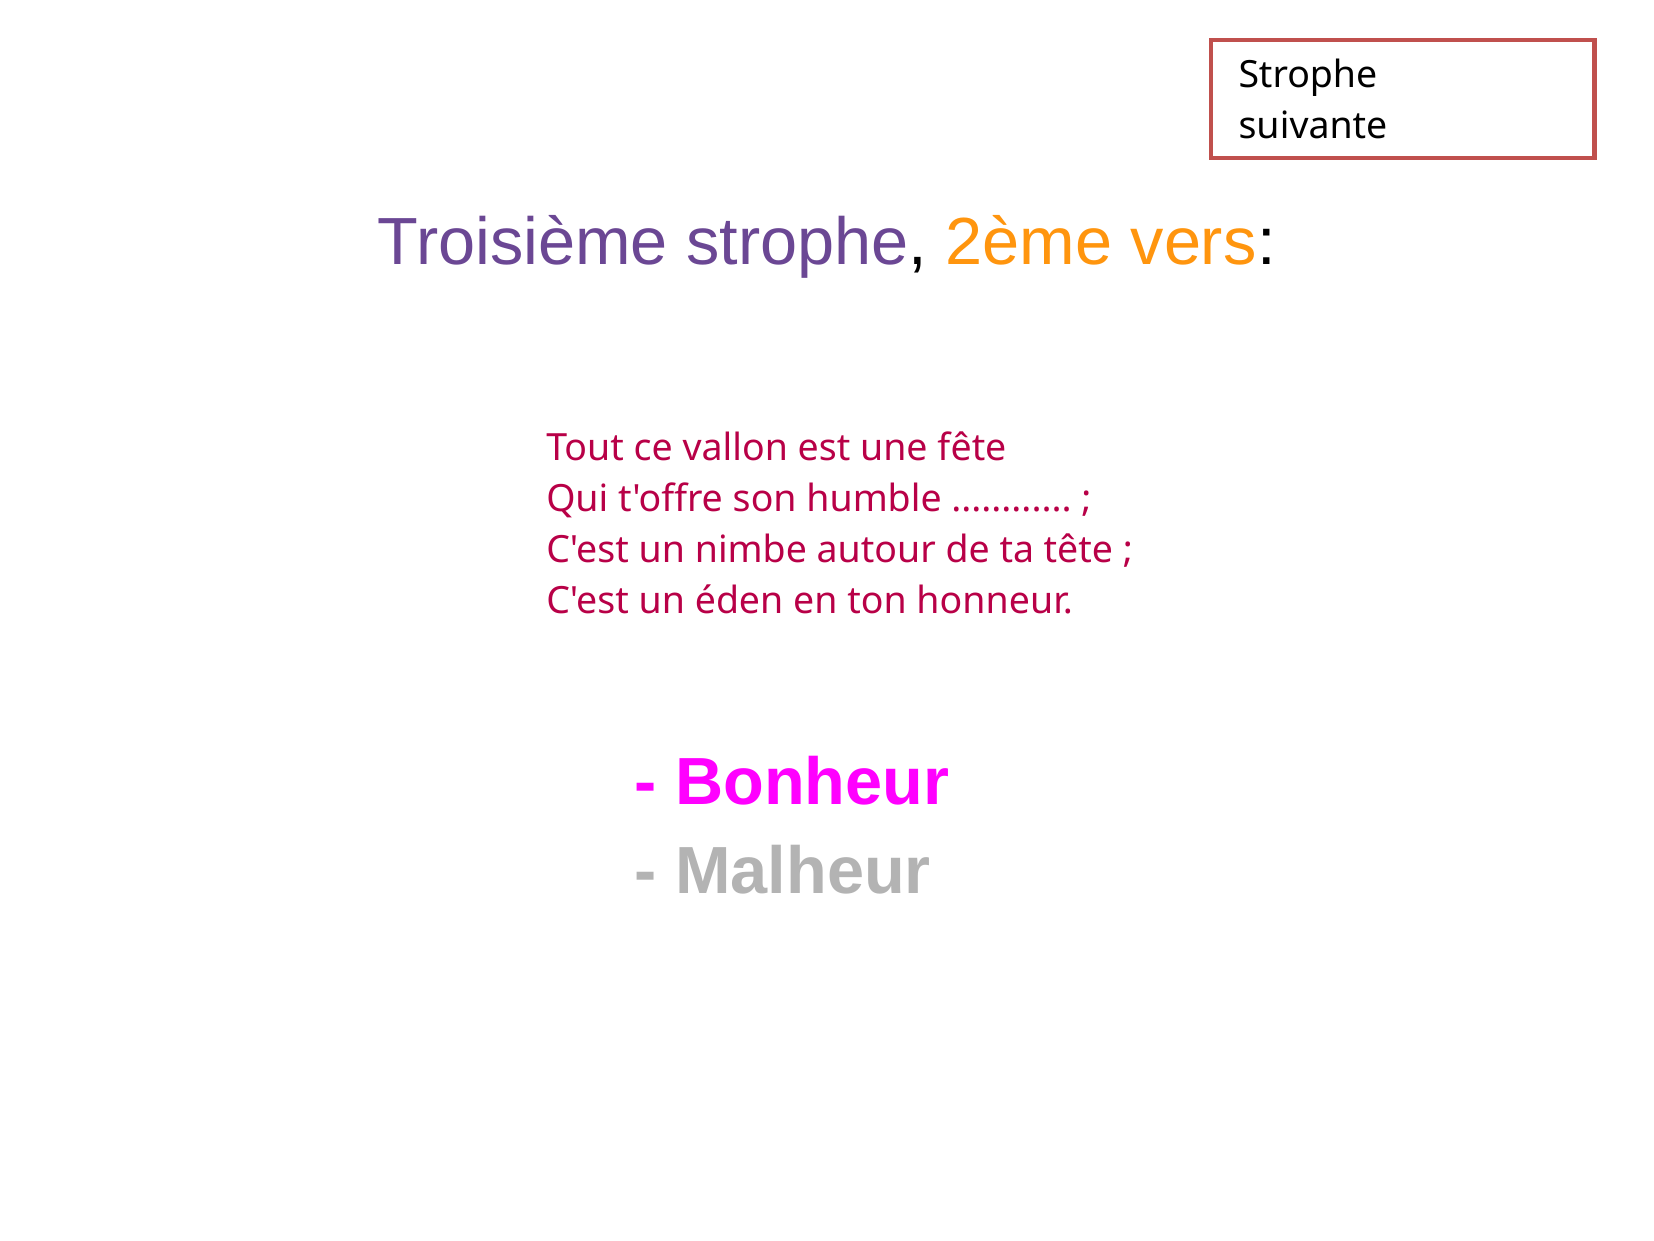

Strophe
suivante
# Troisième strophe, 2ème vers:
Tout ce vallon est une fête
Qui t'offre son humble ............ ;
C'est un nimbe autour de ta tête ;
C'est un éden en ton honneur.
- Bonheur
- Malheur